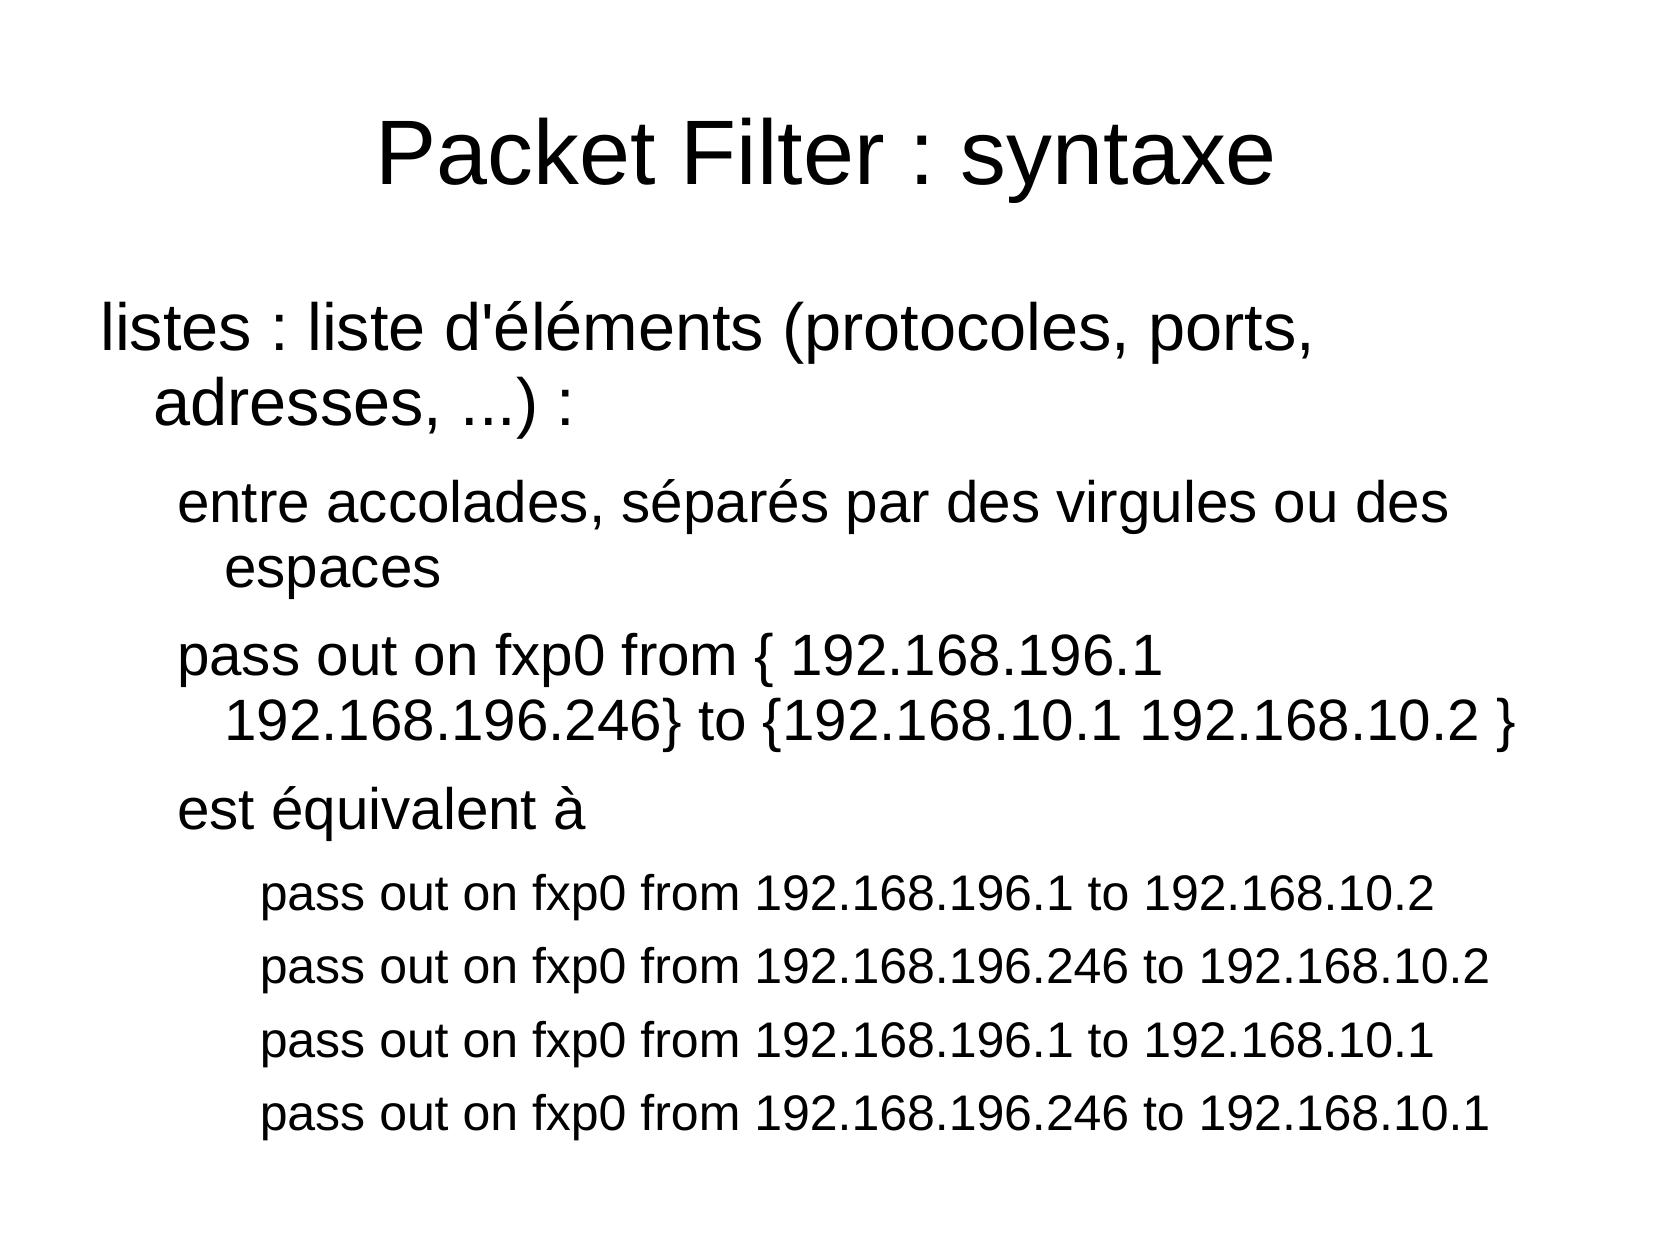

# Packet Filter : syntaxe
listes : liste d'éléments (protocoles, ports, adresses, ...) :
entre accolades, séparés par des virgules ou des espaces
pass out on fxp0 from { 192.168.196.1 192.168.196.246} to {192.168.10.1 192.168.10.2 }
est équivalent à
pass out on fxp0 from 192.168.196.1 to 192.168.10.2
pass out on fxp0 from 192.168.196.246 to 192.168.10.2
pass out on fxp0 from 192.168.196.1 to 192.168.10.1
pass out on fxp0 from 192.168.196.246 to 192.168.10.1